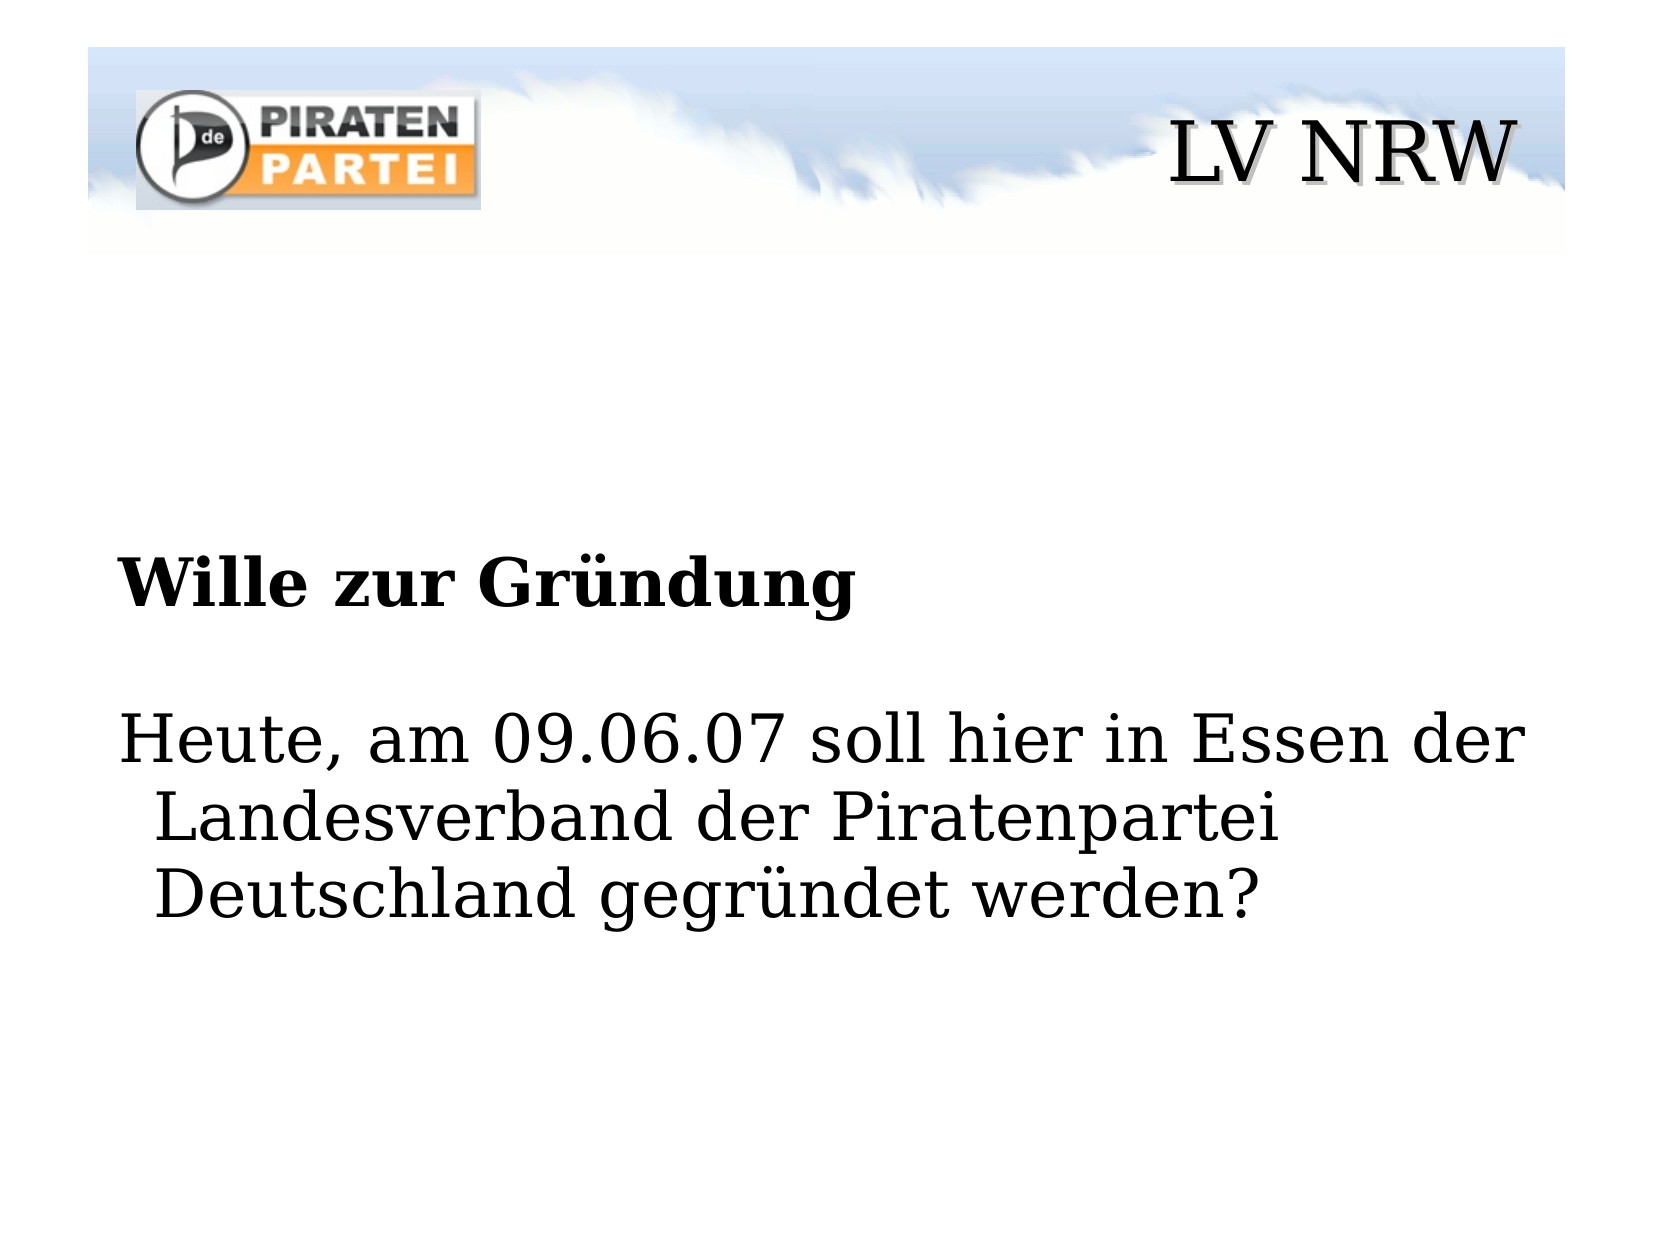

# LV NRW
Wille zur Gründung
Heute, am 09.06.07 soll hier in Essen der Landesverband der Piratenpartei Deutschland gegründet werden?